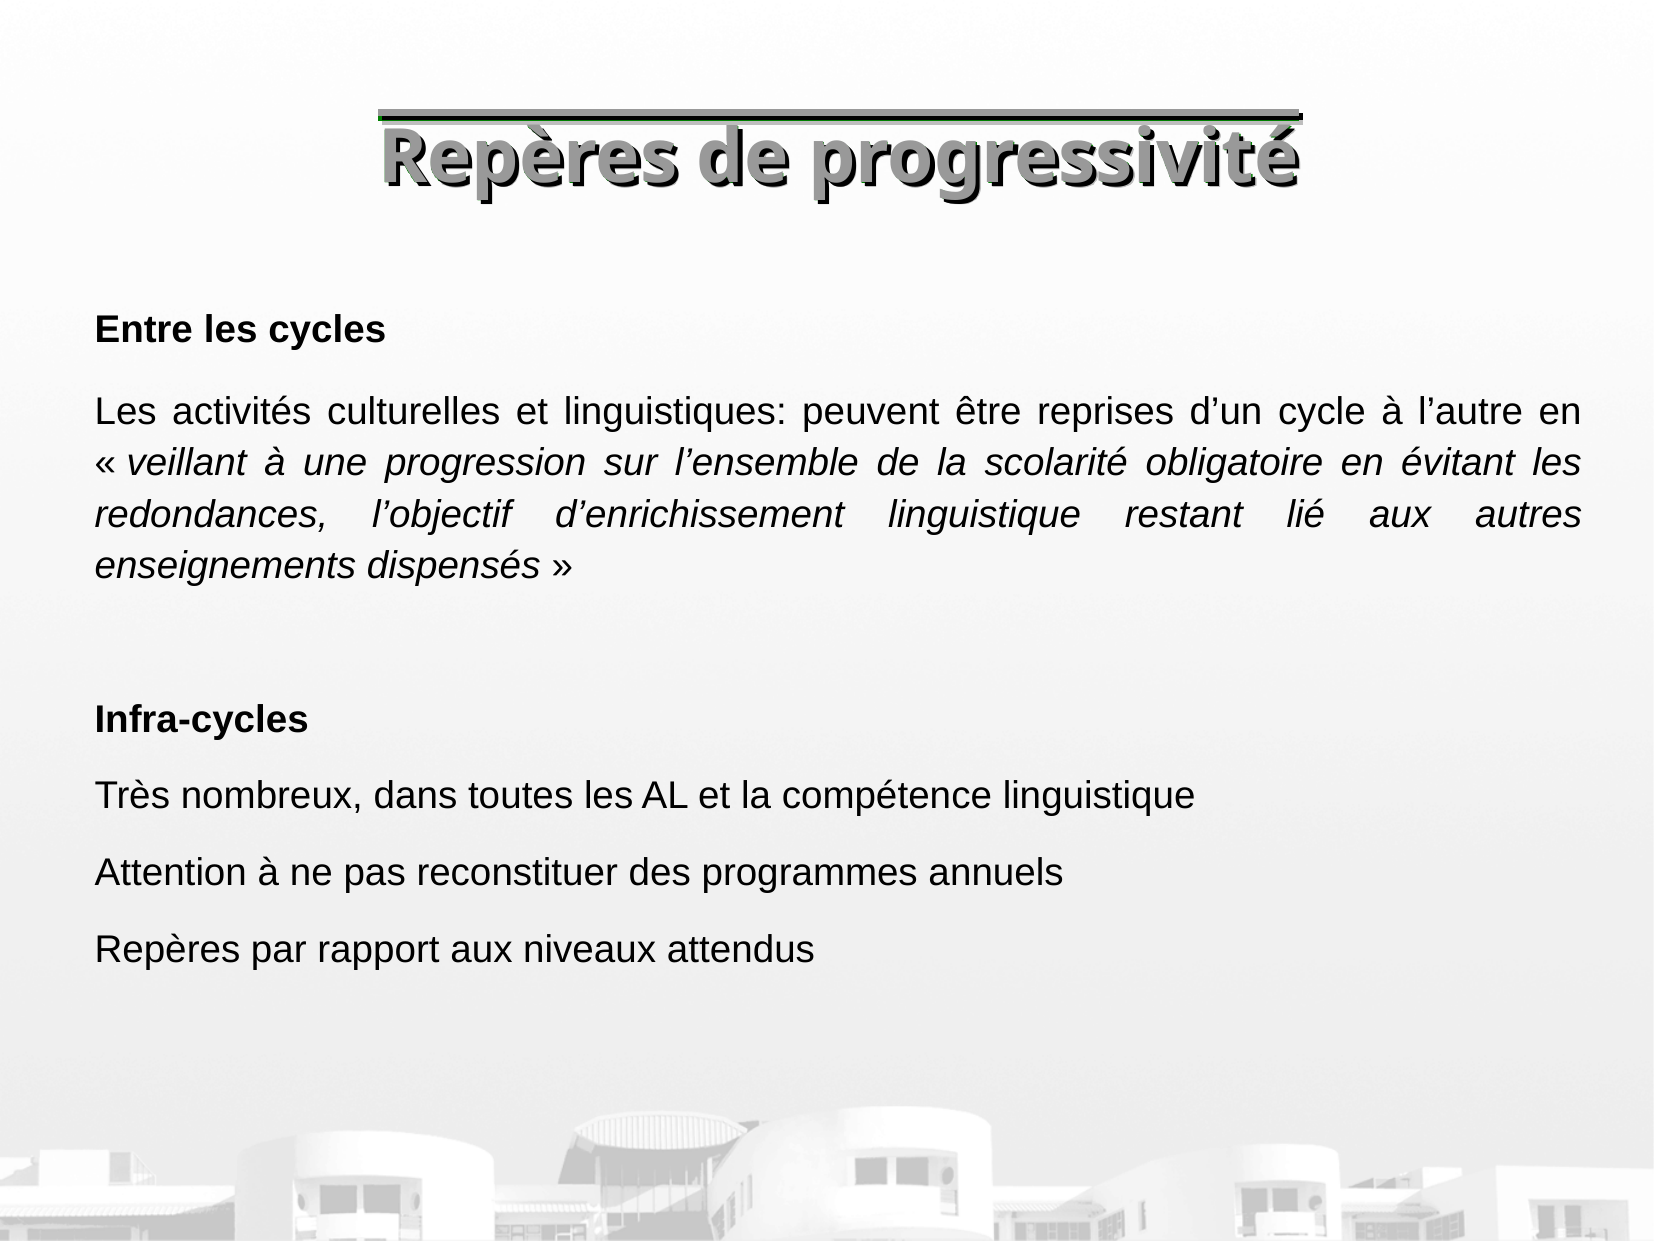

# Repères de progressivité
Entre les cycles
Les activités culturelles et linguistiques: peuvent être reprises d’un cycle à l’autre en « veillant à une progression sur l’ensemble de la scolarité obligatoire en évitant les redondances, l’objectif d’enrichissement linguistique restant lié aux autres enseignements dispensés »
Infra-cycles
Très nombreux, dans toutes les AL et la compétence linguistique
Attention à ne pas reconstituer des programmes annuels
Repères par rapport aux niveaux attendus